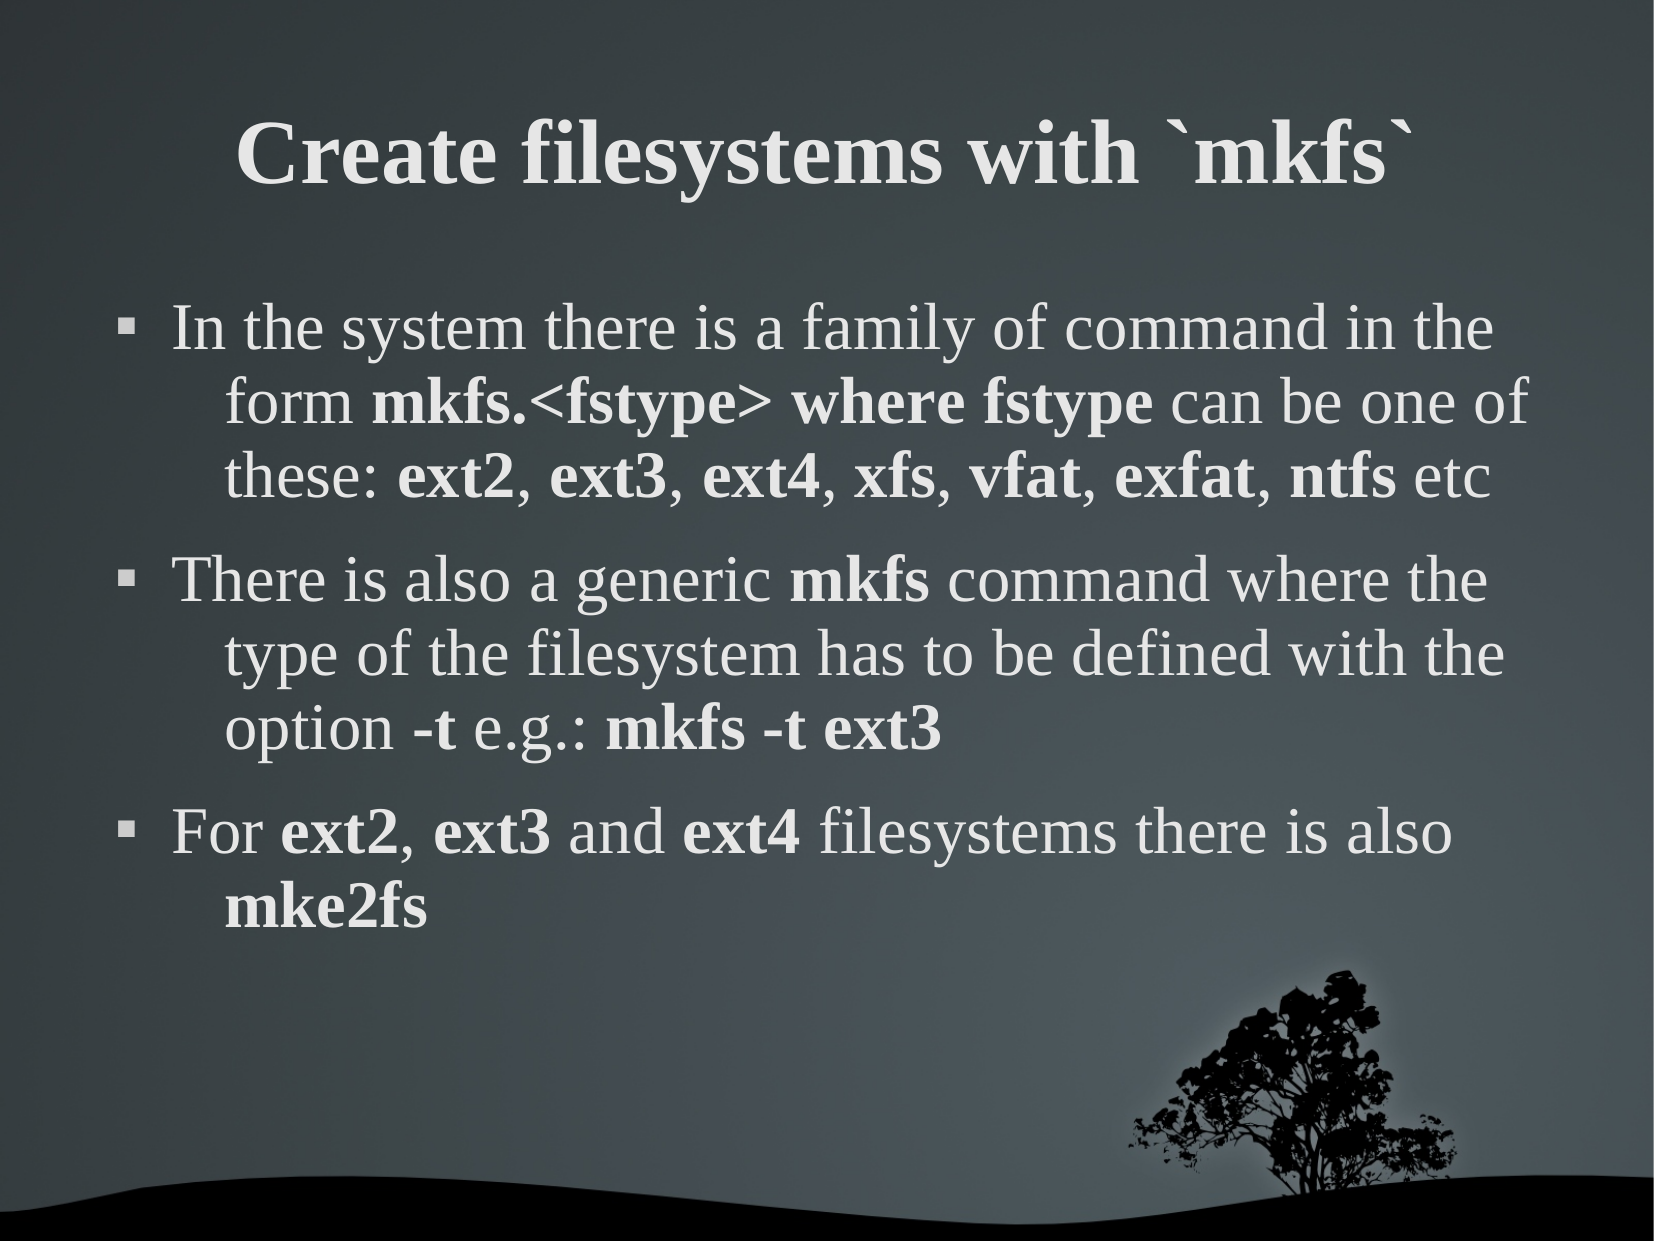

# Create filesystems with `mkfs`
In the system there is a family of command in the form mkfs.<fstype> where fstype can be one of these: ext2, ext3, ext4, xfs, vfat, exfat, ntfs etc
There is also a generic mkfs command where the type of the filesystem has to be defined with the option -t e.g.: mkfs -t ext3
For ext2, ext3 and ext4 filesystems there is also mke2fs